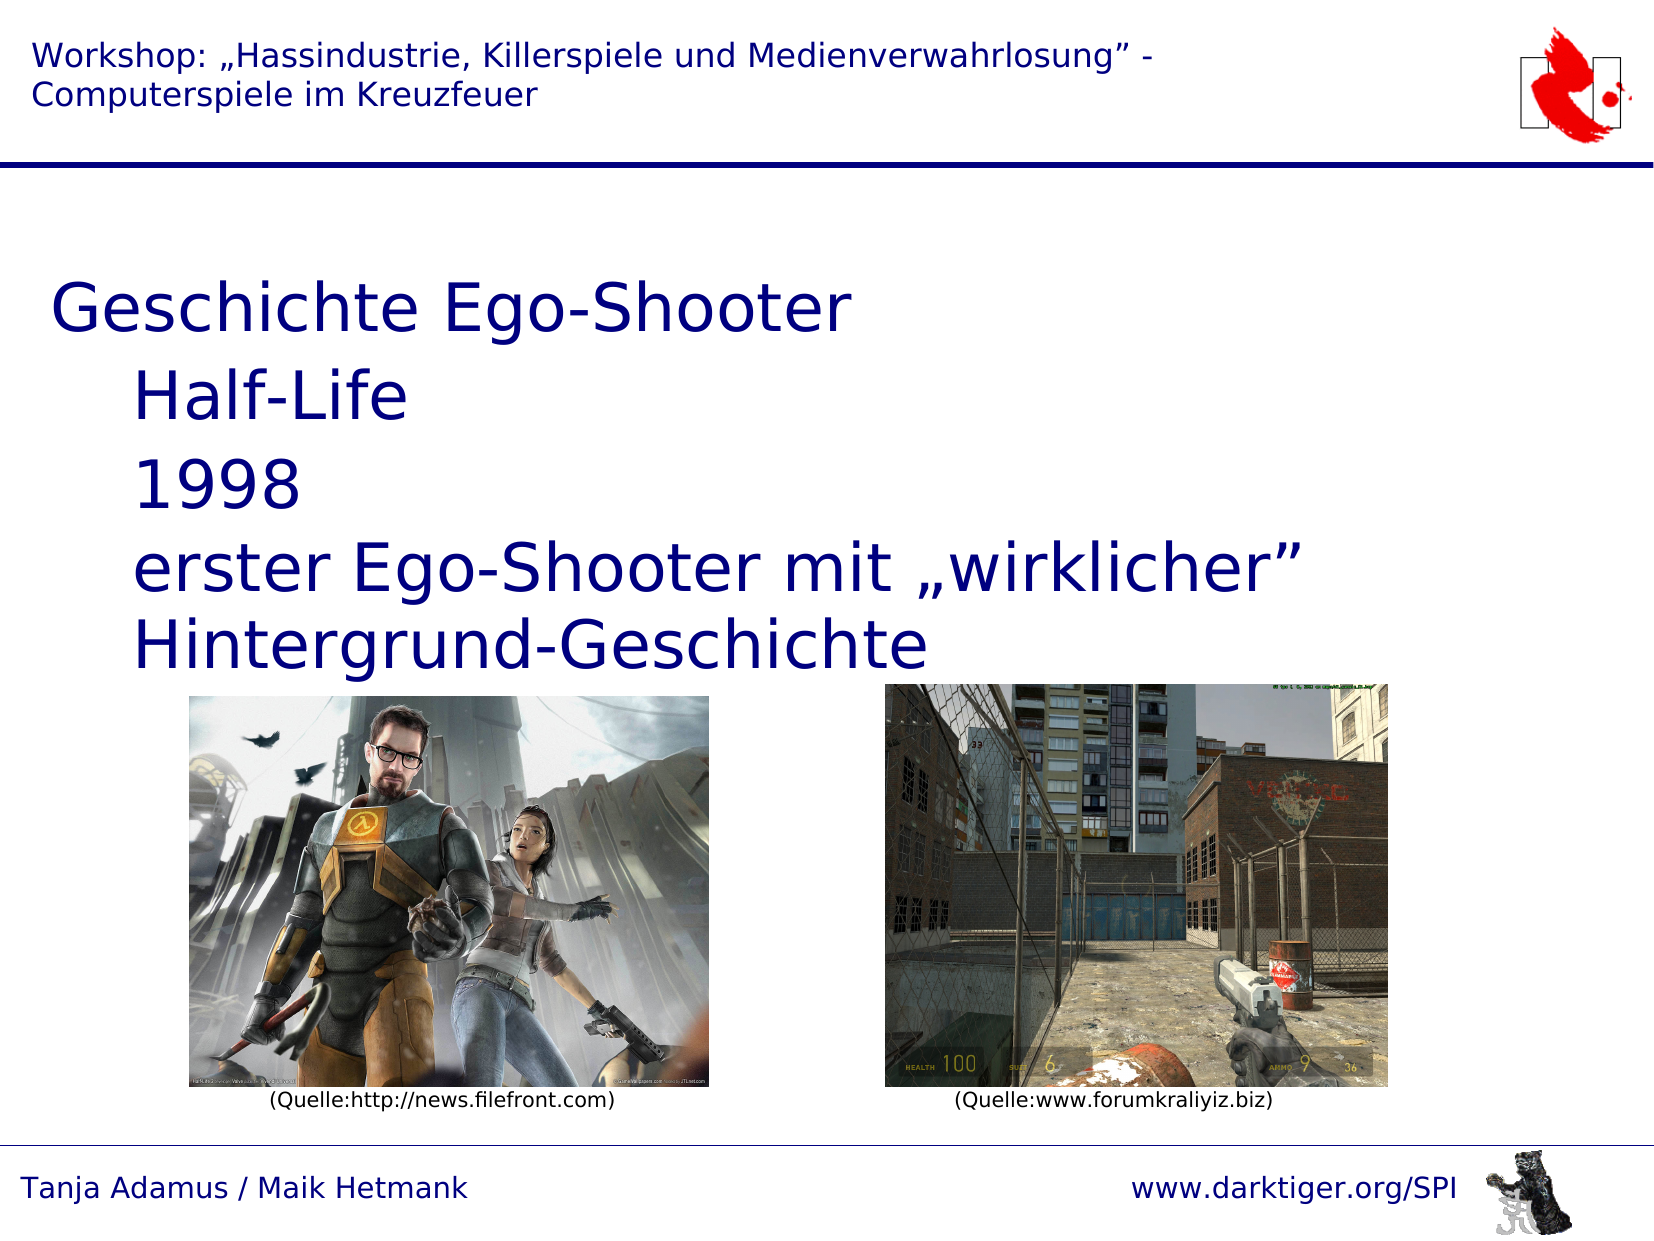

Workshop: „Hassindustrie, Killerspiele und Medienverwahrlosung” - Computerspiele im Kreuzfeuer
Geschichte Ego-Shooter
Half-Life
1998
erster Ego-Shooter mit „wirklicher” Hintergrund-Geschichte
(Quelle:http://news.filefront.com)
(Quelle:www.forumkraliyiz.biz)